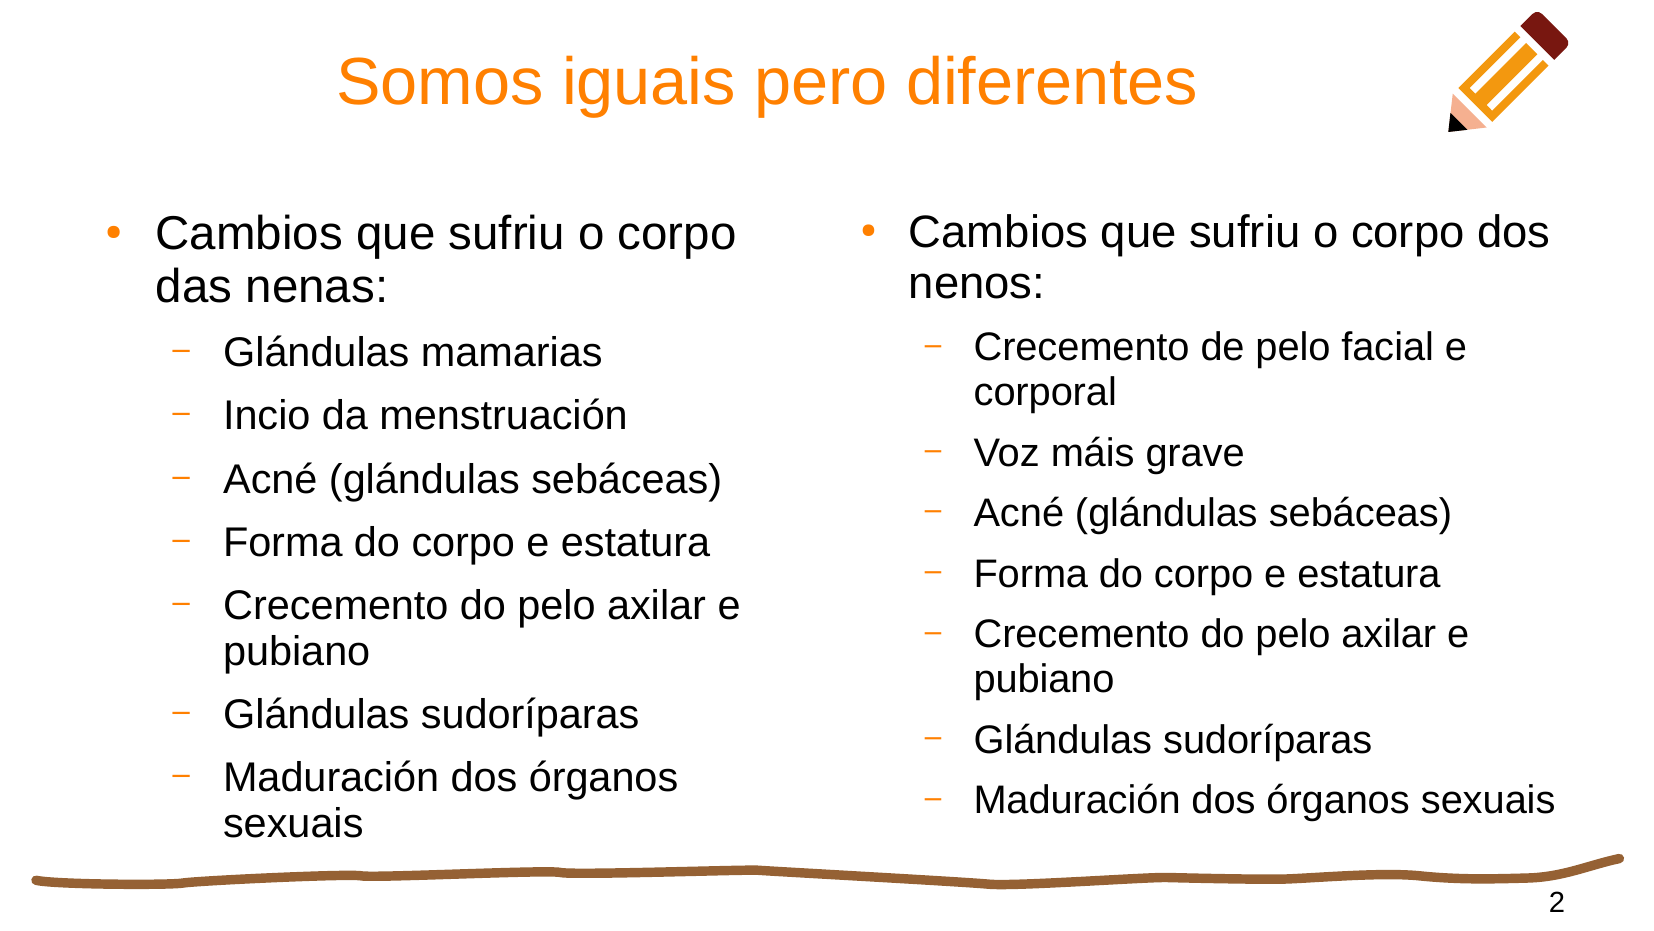

# Somos iguais pero diferentes
Cambios que sufriu o corpo das nenas:
Glándulas mamarias
Incio da menstruación
Acné (glándulas sebáceas)
Forma do corpo e estatura
Crecemento do pelo axilar e pubiano
Glándulas sudoríparas
Maduración dos órganos sexuais
Cambios que sufriu o corpo dos nenos:
Crecemento de pelo facial e corporal
Voz máis grave
Acné (glándulas sebáceas)
Forma do corpo e estatura
Crecemento do pelo axilar e pubiano
Glándulas sudoríparas
Maduración dos órganos sexuais
2